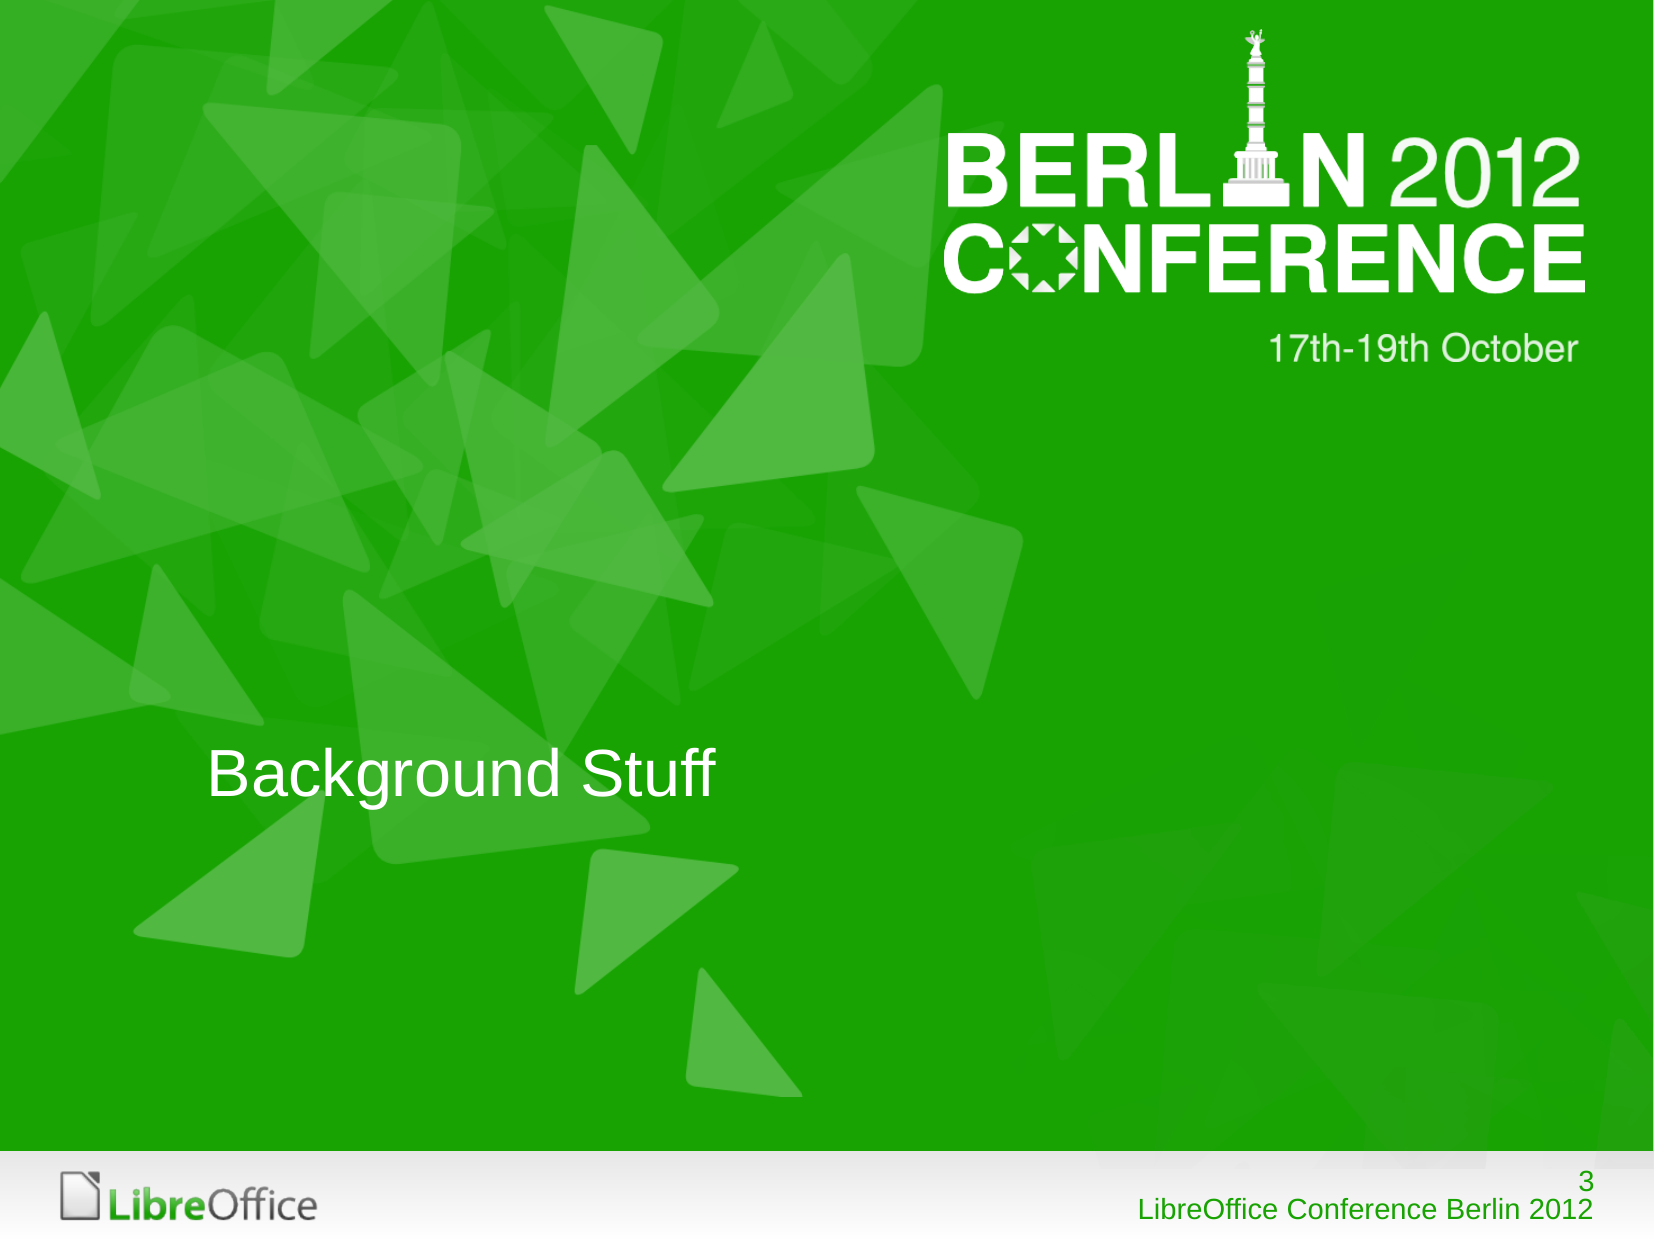

# Background Stuff
3
LibreOffice Conference Berlin 2012